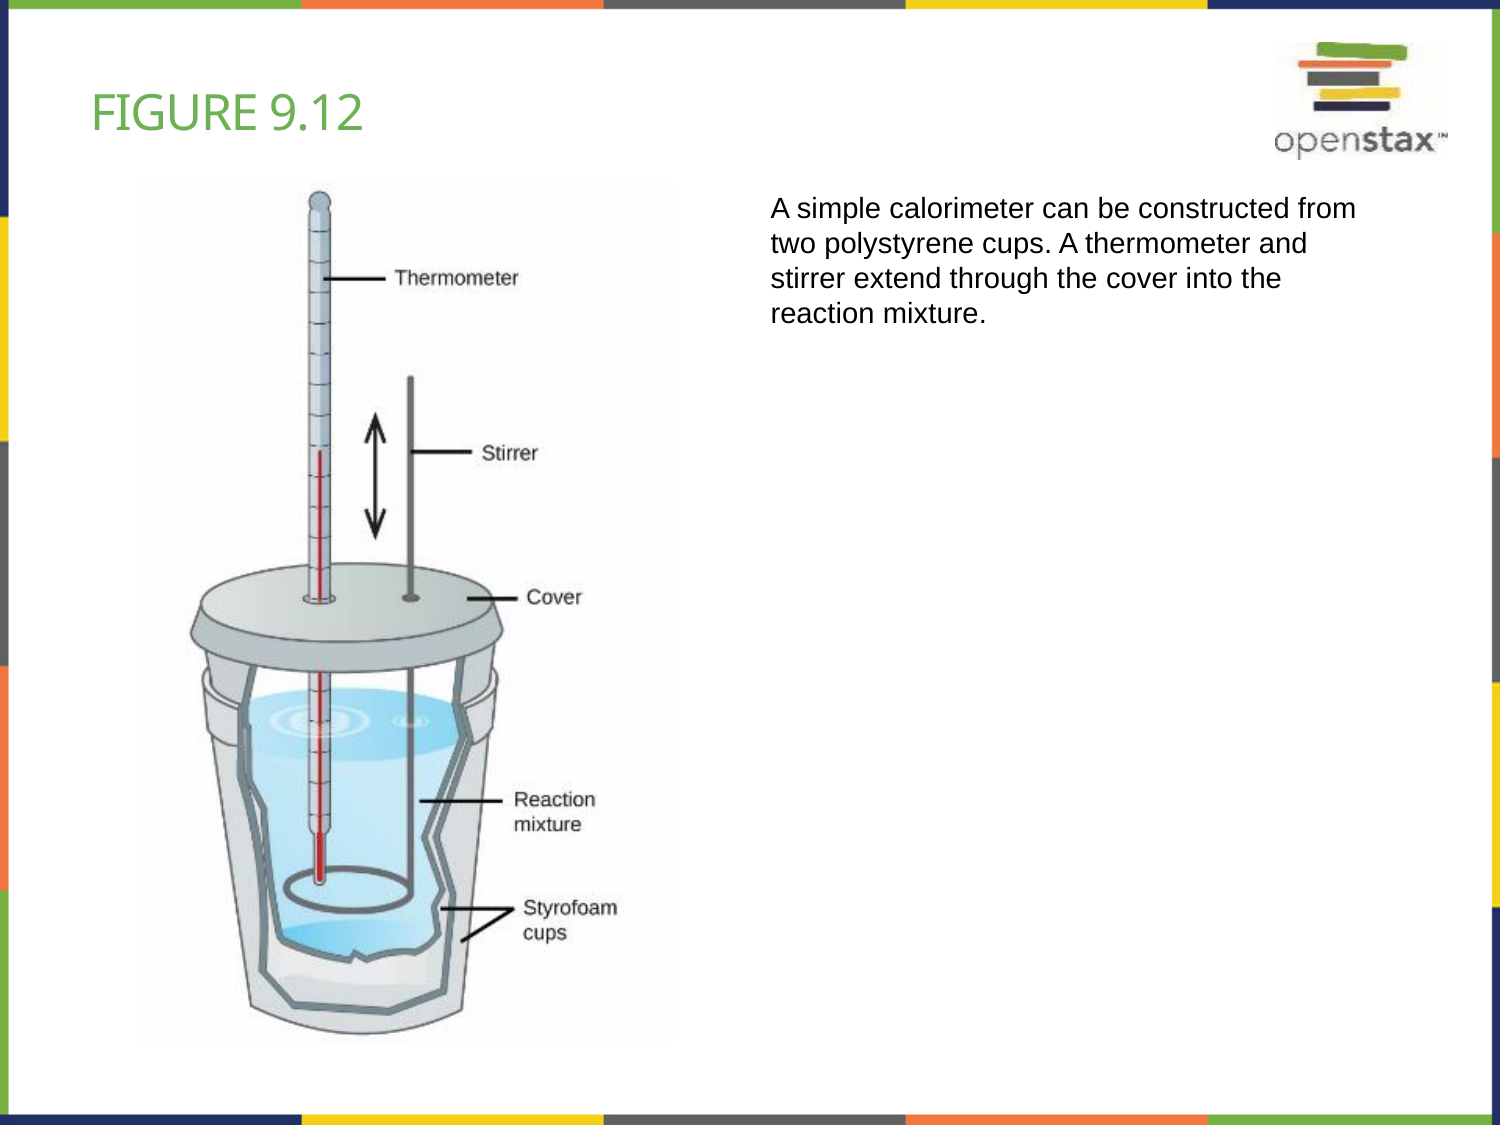

# Figure 9.12
A simple calorimeter can be constructed from two polystyrene cups. A thermometer and stirrer extend through the cover into the reaction mixture.